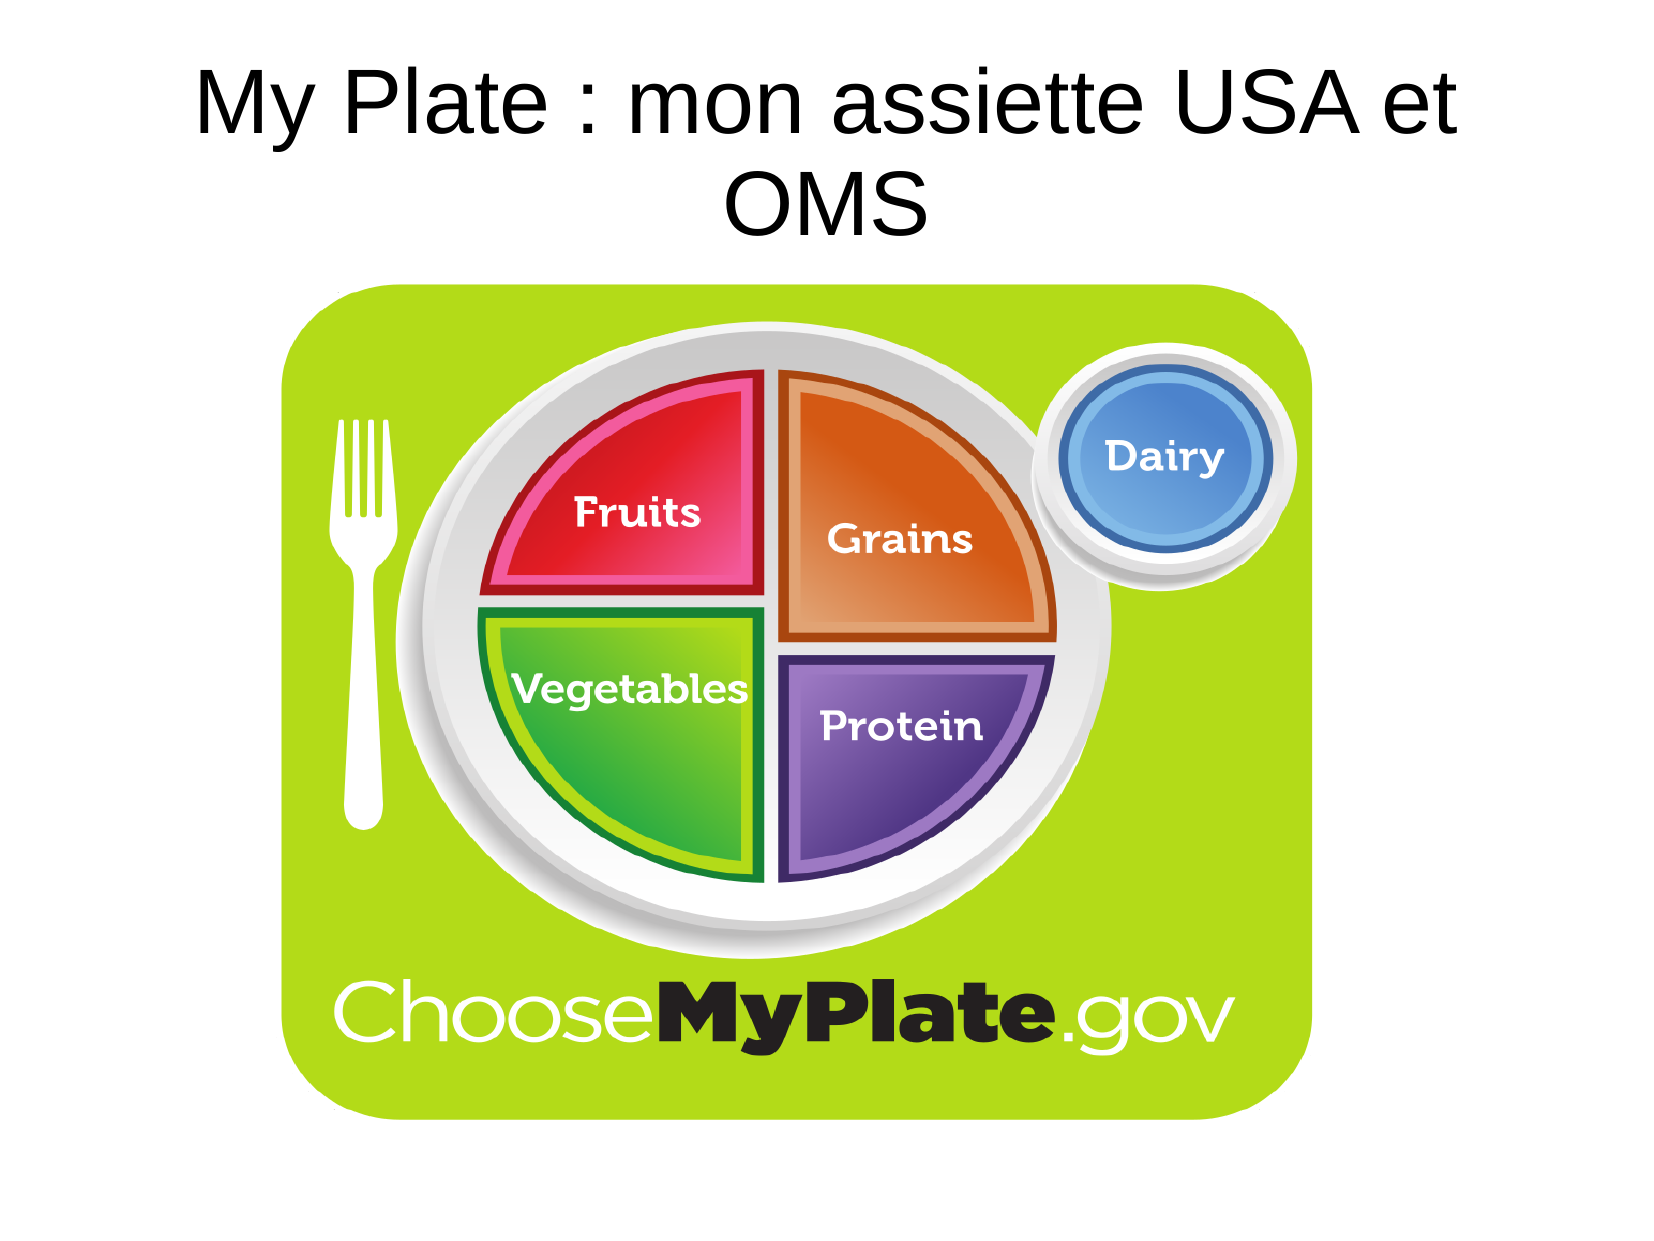

# My Plate : mon assiette USA et OMS